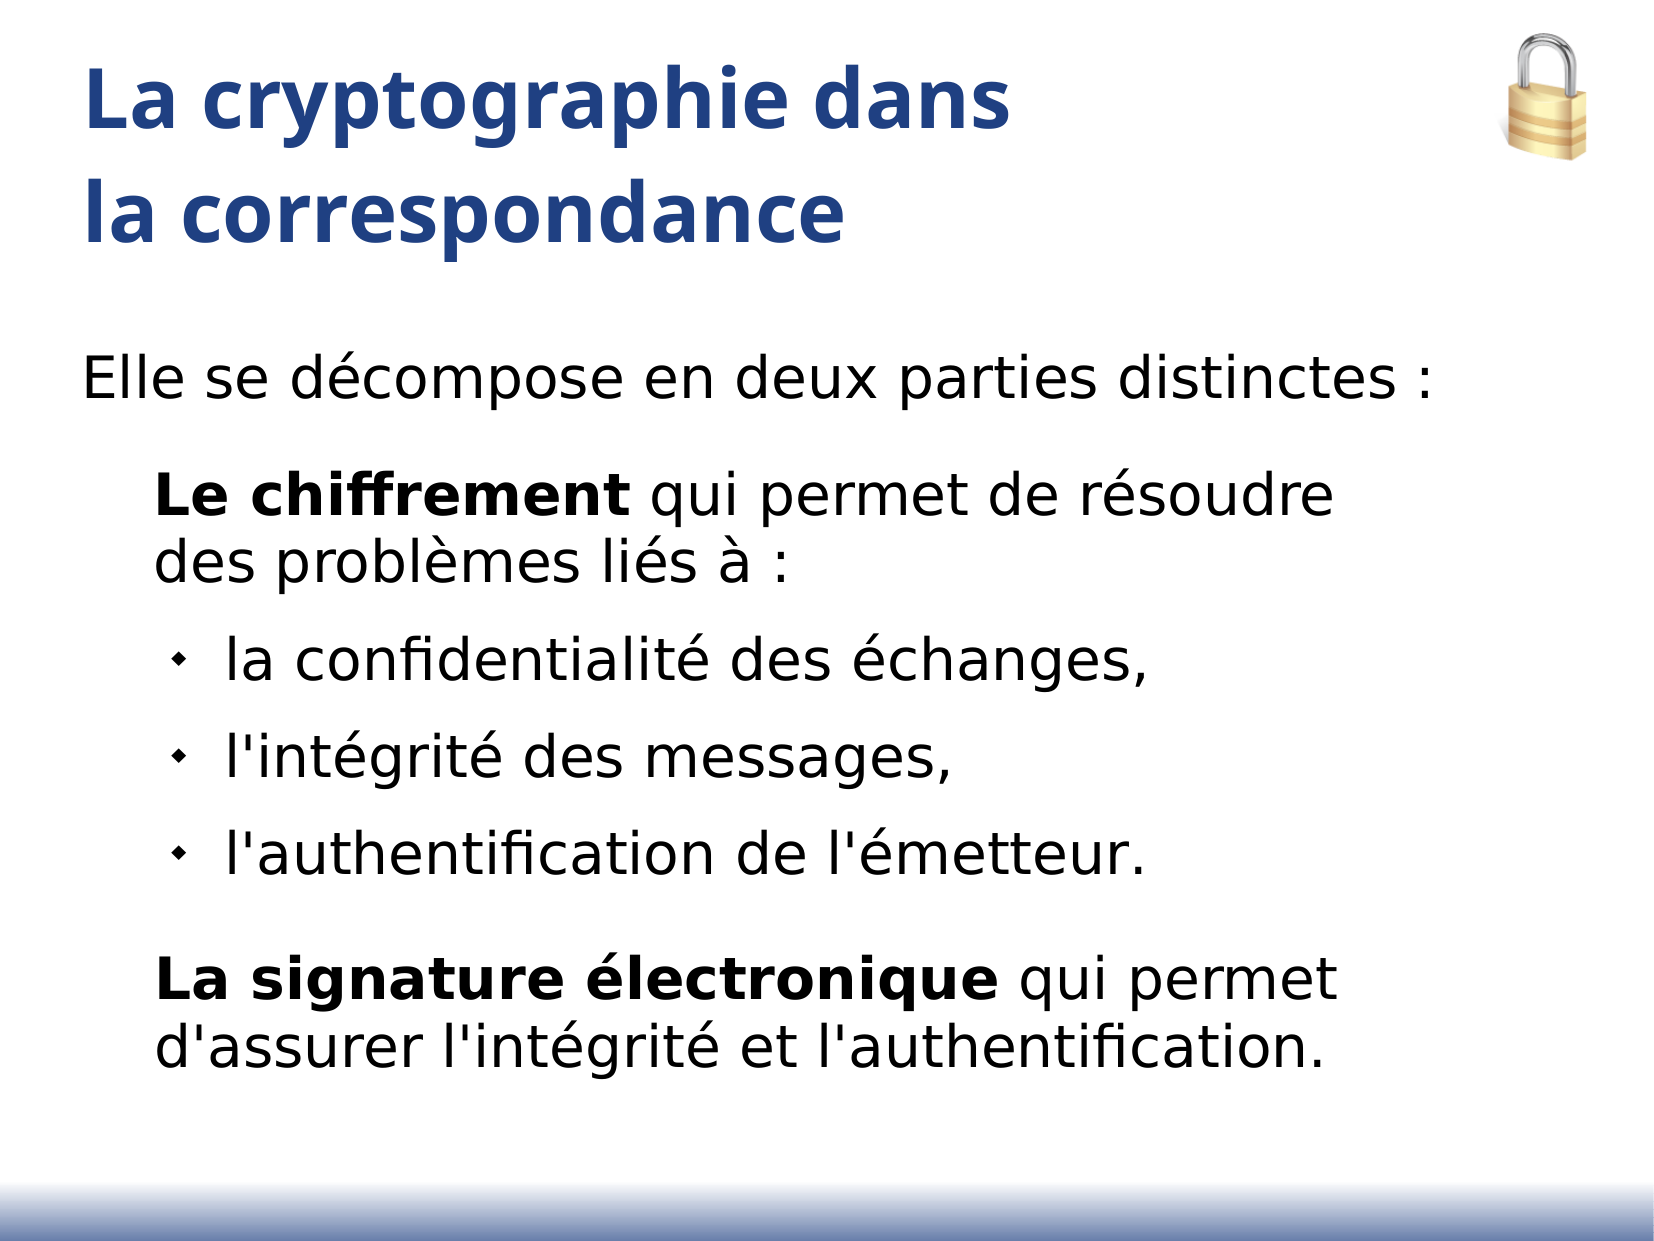

# La cryptographie dans la correspondance
Elle se décompose en deux parties distinctes :
Le chiffrement qui permet de résoudre
des problèmes liés à :
la confidentialité des échanges,
l'intégrité des messages,
l'authentification de l'émetteur.
La signature électronique qui permet d'assurer l'intégrité et l'authentification.